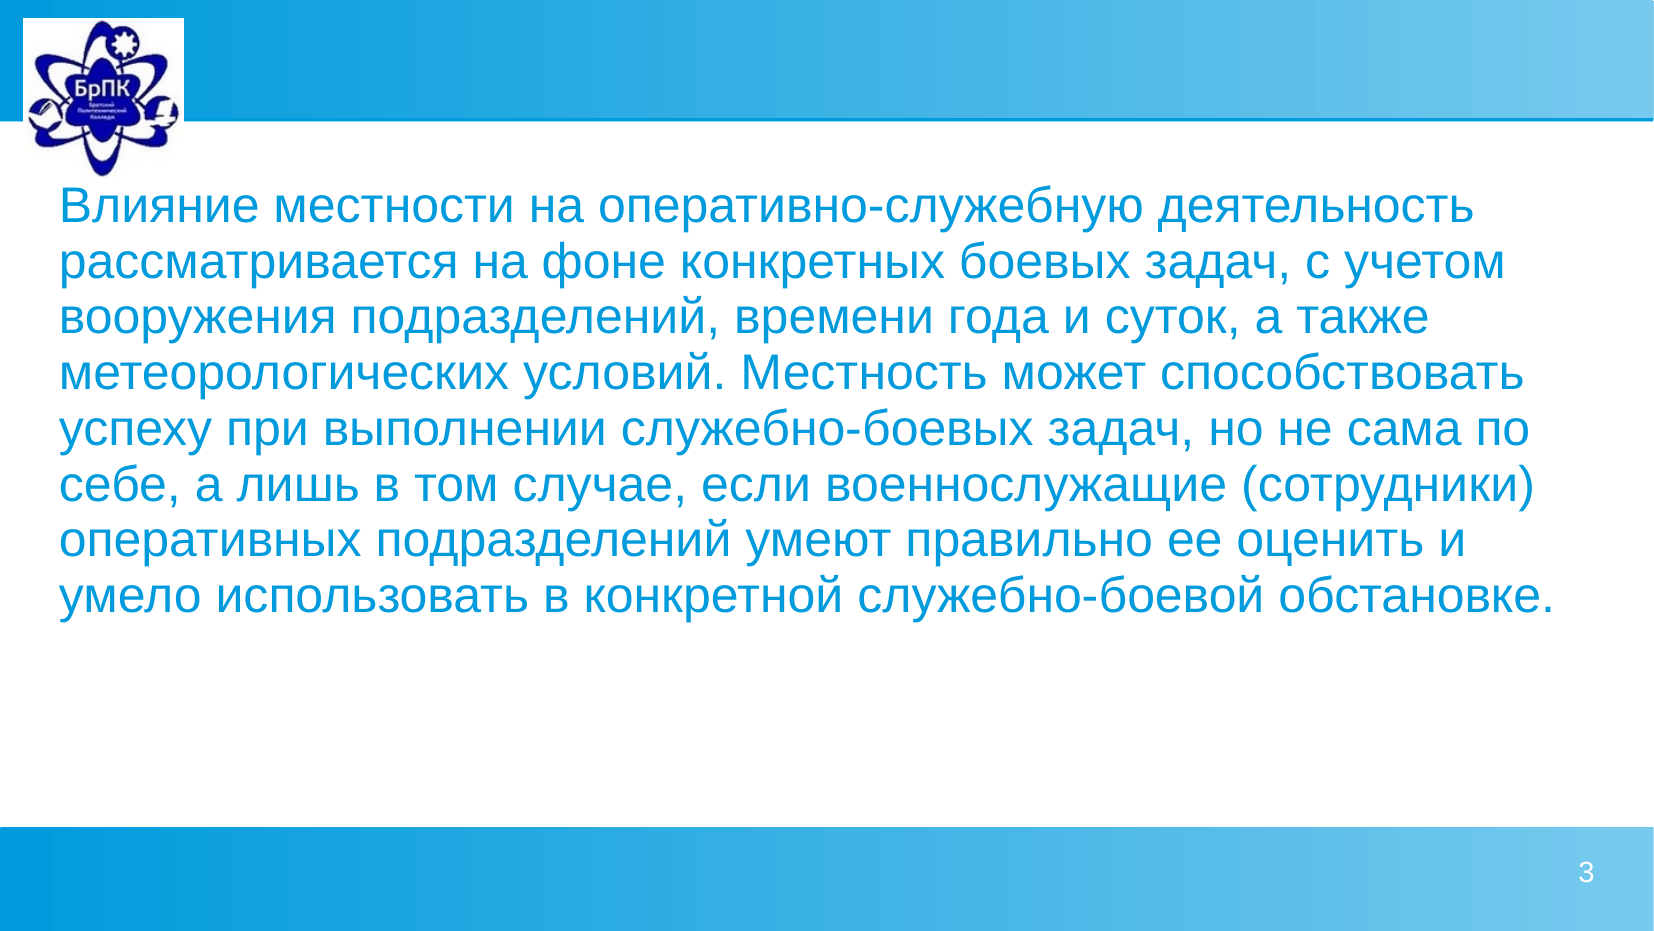

# Влияние местности на оперативно-служебную деятельность рассматривается на фоне конкретных боевых задач, с учетом вооружения подразделений, времени года и суток, а также метеорологических условий. Местность может способствовать успеху при выполнении служебно-боевых задач, но не сама по себе, а лишь в том случае, если военнослужащие (сотрудники) оперативных подразделений умеют правильно ее оценить и умело использовать в конкретной служебно-боевой обстановке.
3